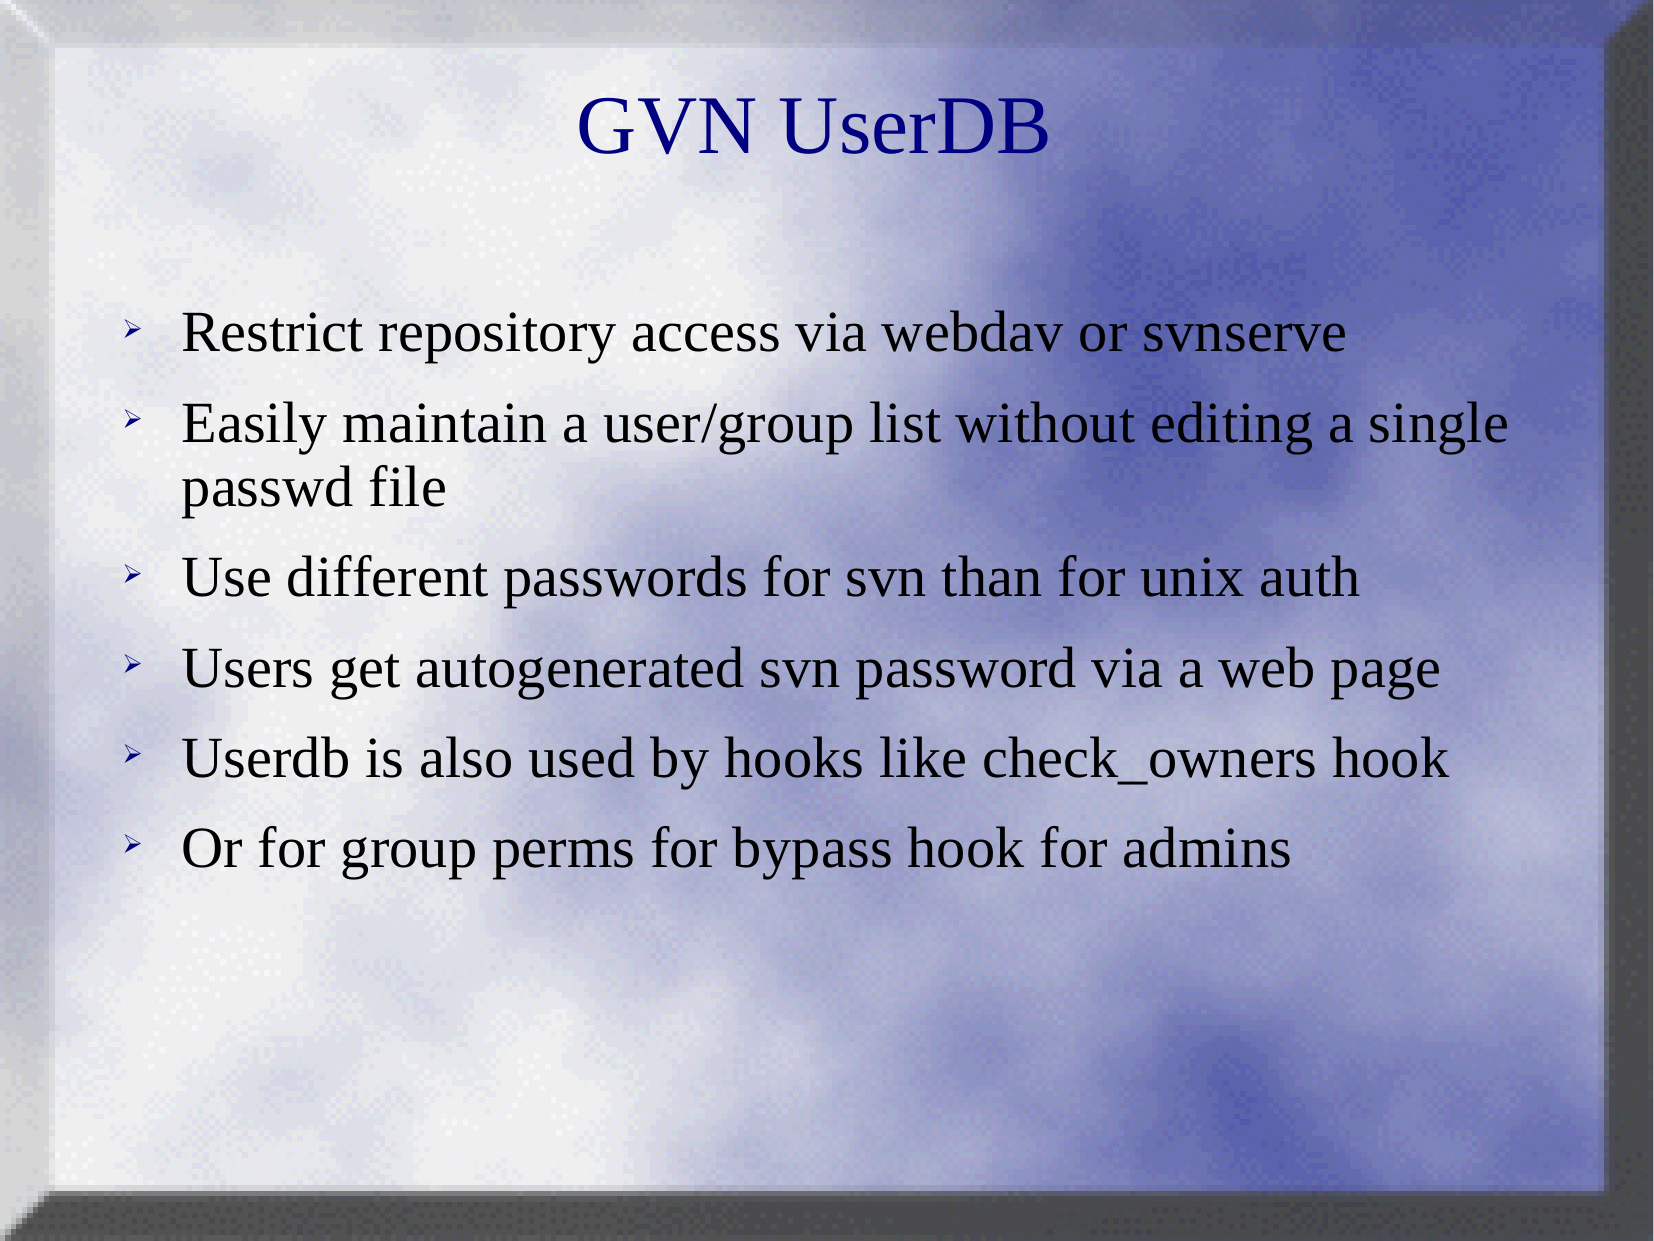

# GVN UserDB
Restrict repository access via webdav or svnserve
Easily maintain a user/group list without editing a single passwd file
Use different passwords for svn than for unix auth
Users get autogenerated svn password via a web page
Userdb is also used by hooks like check_owners hook
Or for group perms for bypass hook for admins